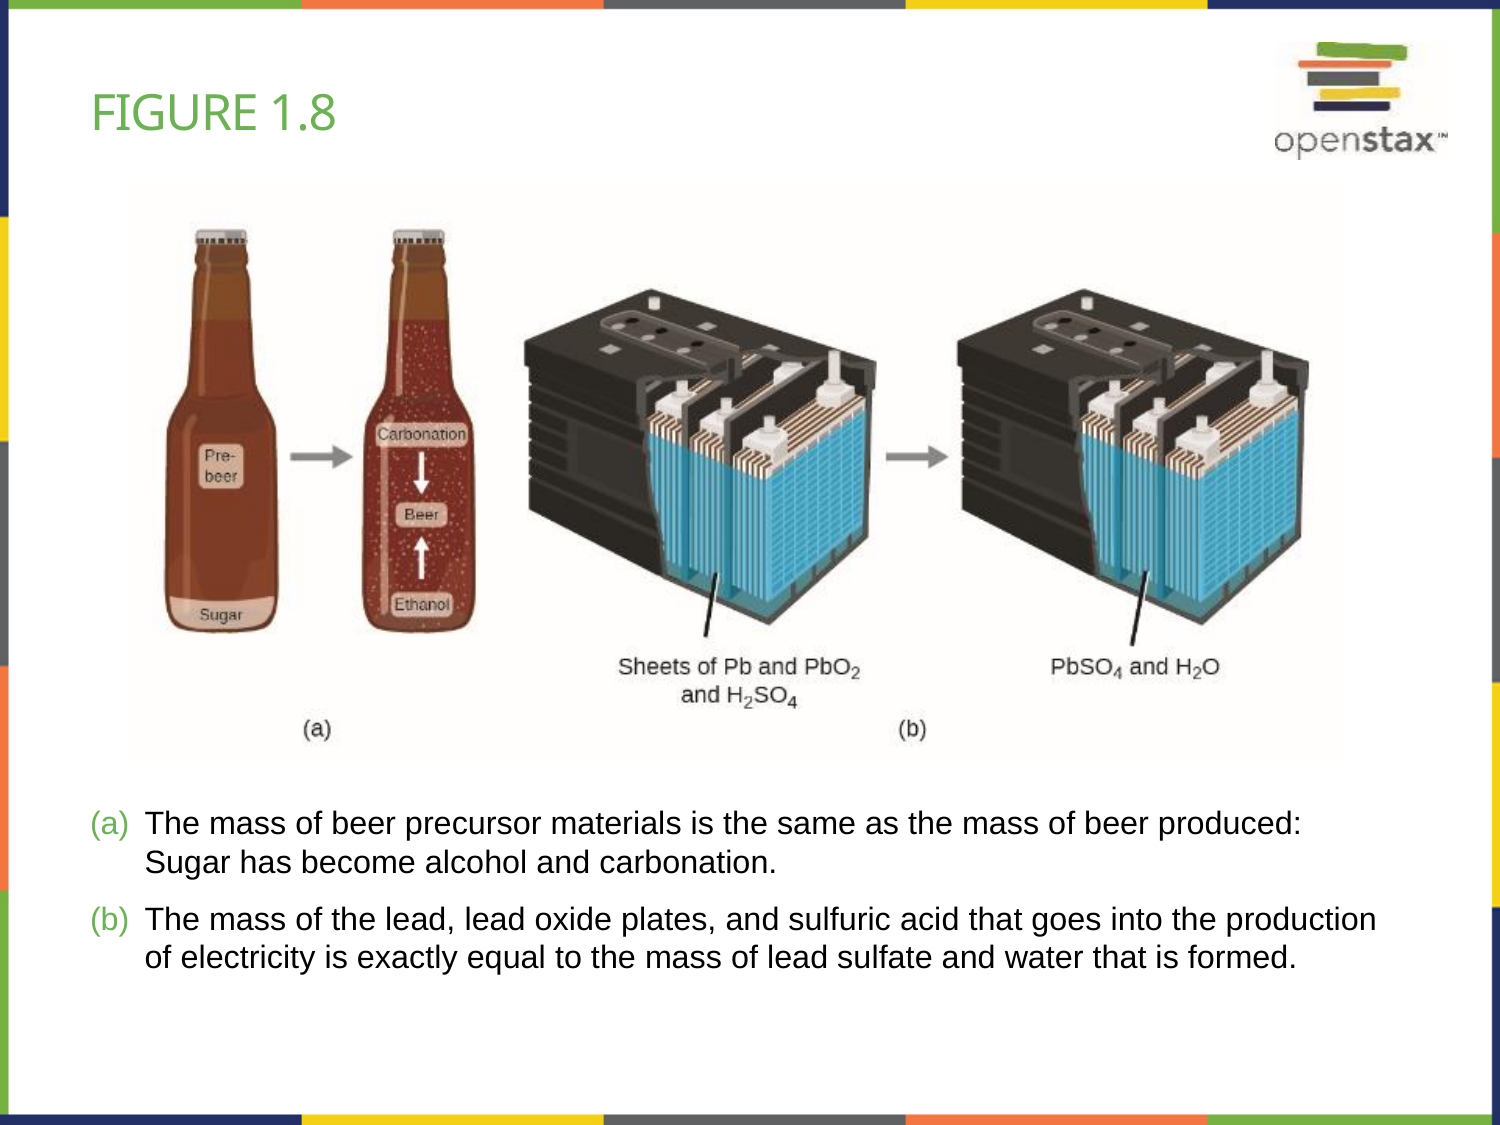

# Figure 1.8
The mass of beer precursor materials is the same as the mass of beer produced: Sugar has become alcohol and carbonation.
The mass of the lead, lead oxide plates, and sulfuric acid that goes into the production of electricity is exactly equal to the mass of lead sulfate and water that is formed.